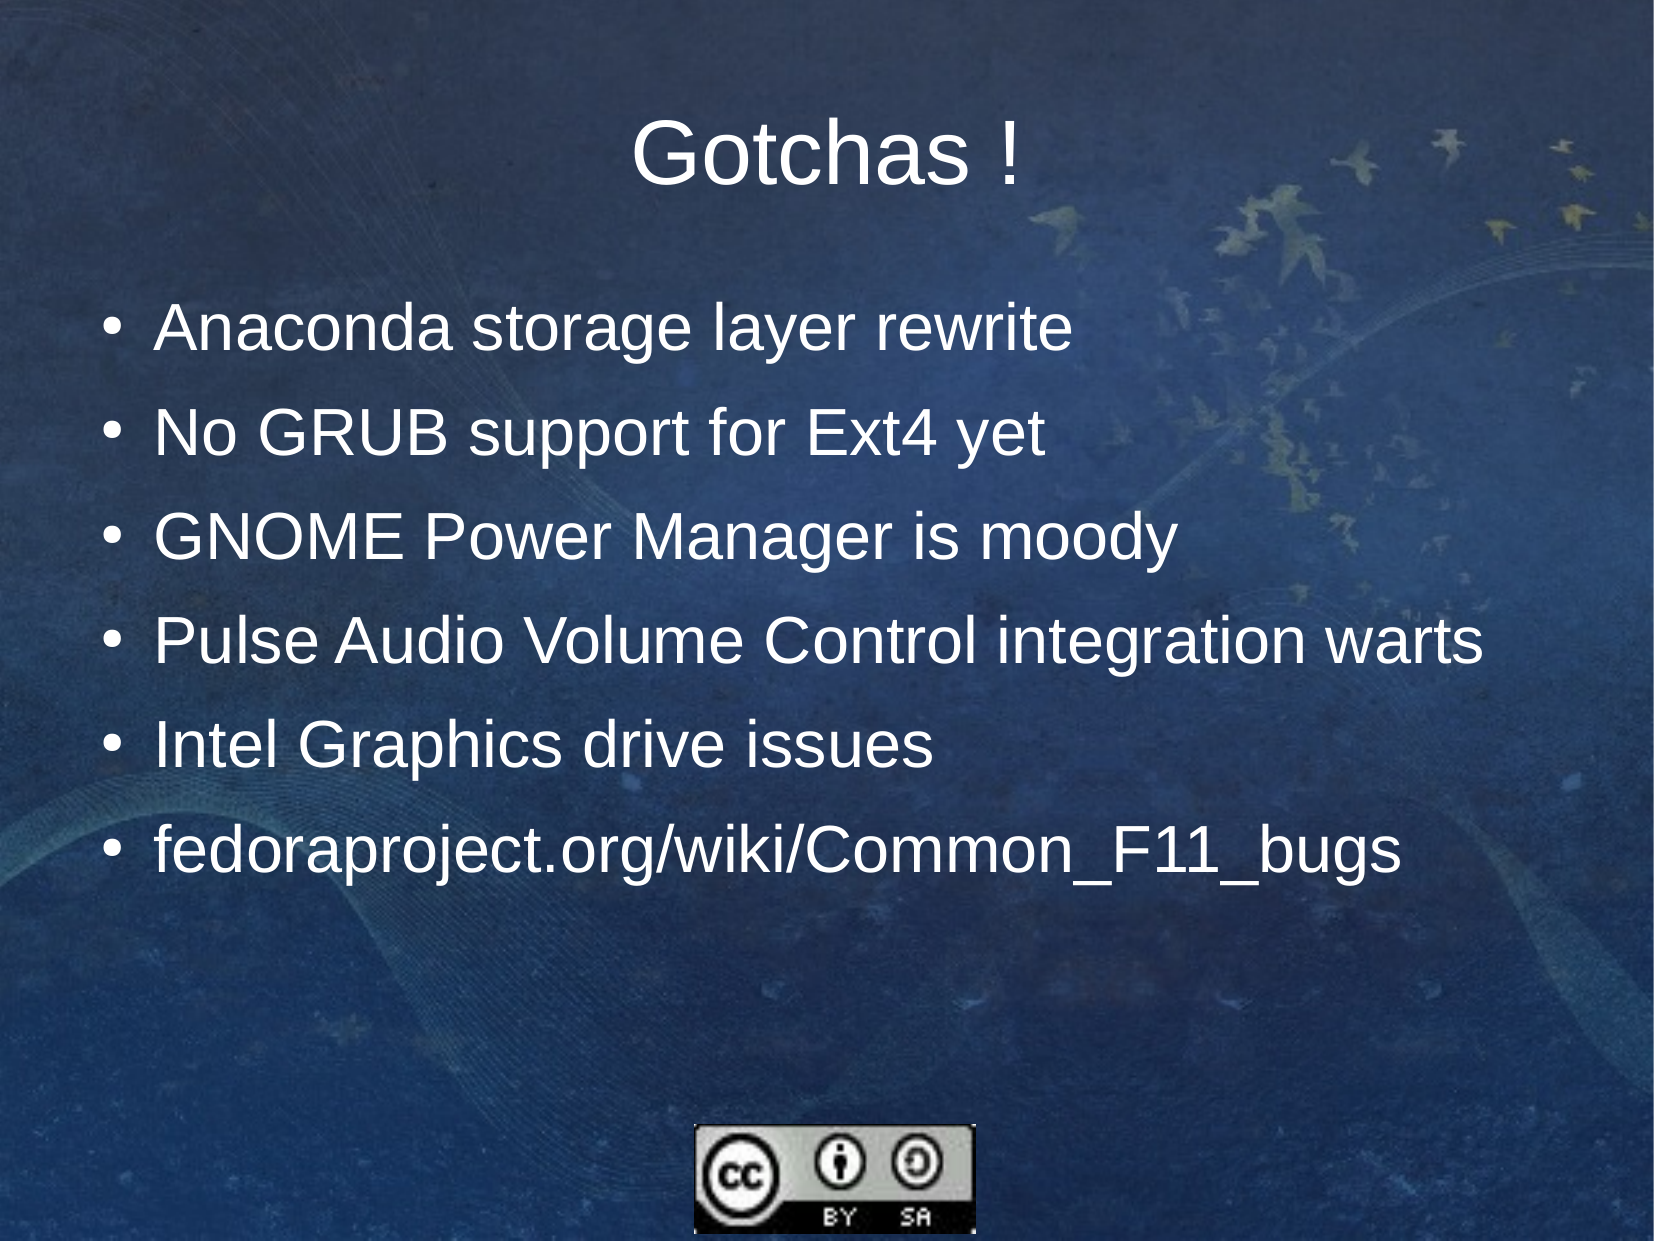

# Gotchas !
Anaconda storage layer rewrite
No GRUB support for Ext4 yet
GNOME Power Manager is moody
Pulse Audio Volume Control integration warts
Intel Graphics drive issues
fedoraproject.org/wiki/Common_F11_bugs